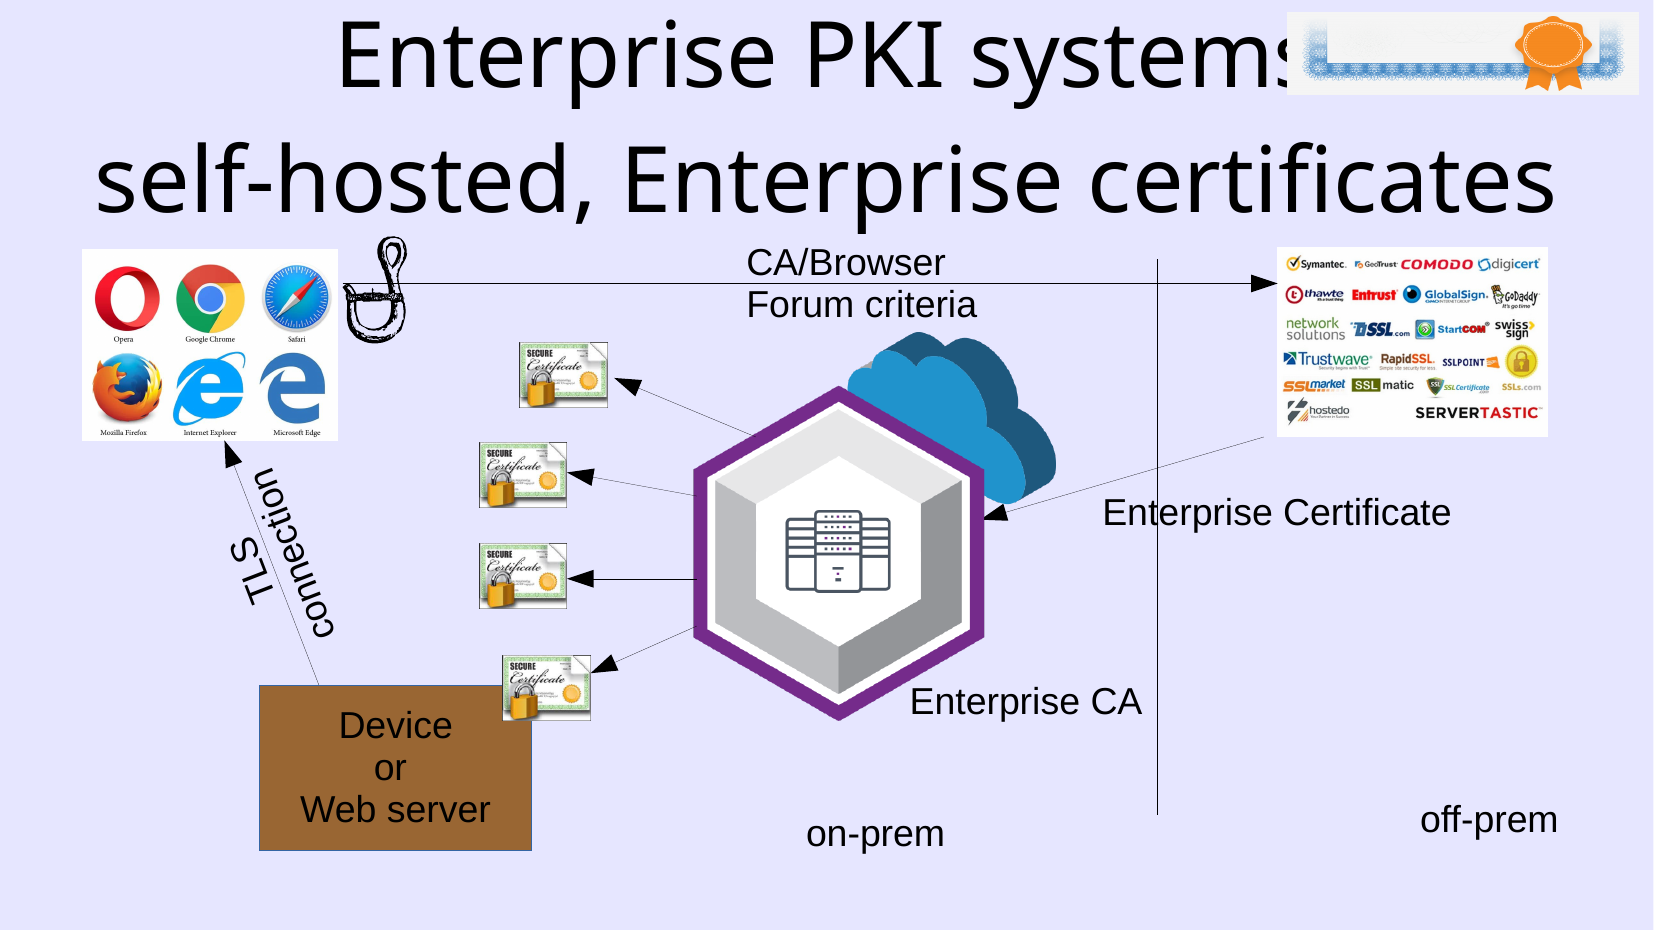

# Enterprise PKI systems self-hosted, Enterprise certificates
CA/Browser
Forum criteria
TLS
connection
Enterprise Certificate
Enterprise CA
Device
or
Web server
off-prem
on-prem